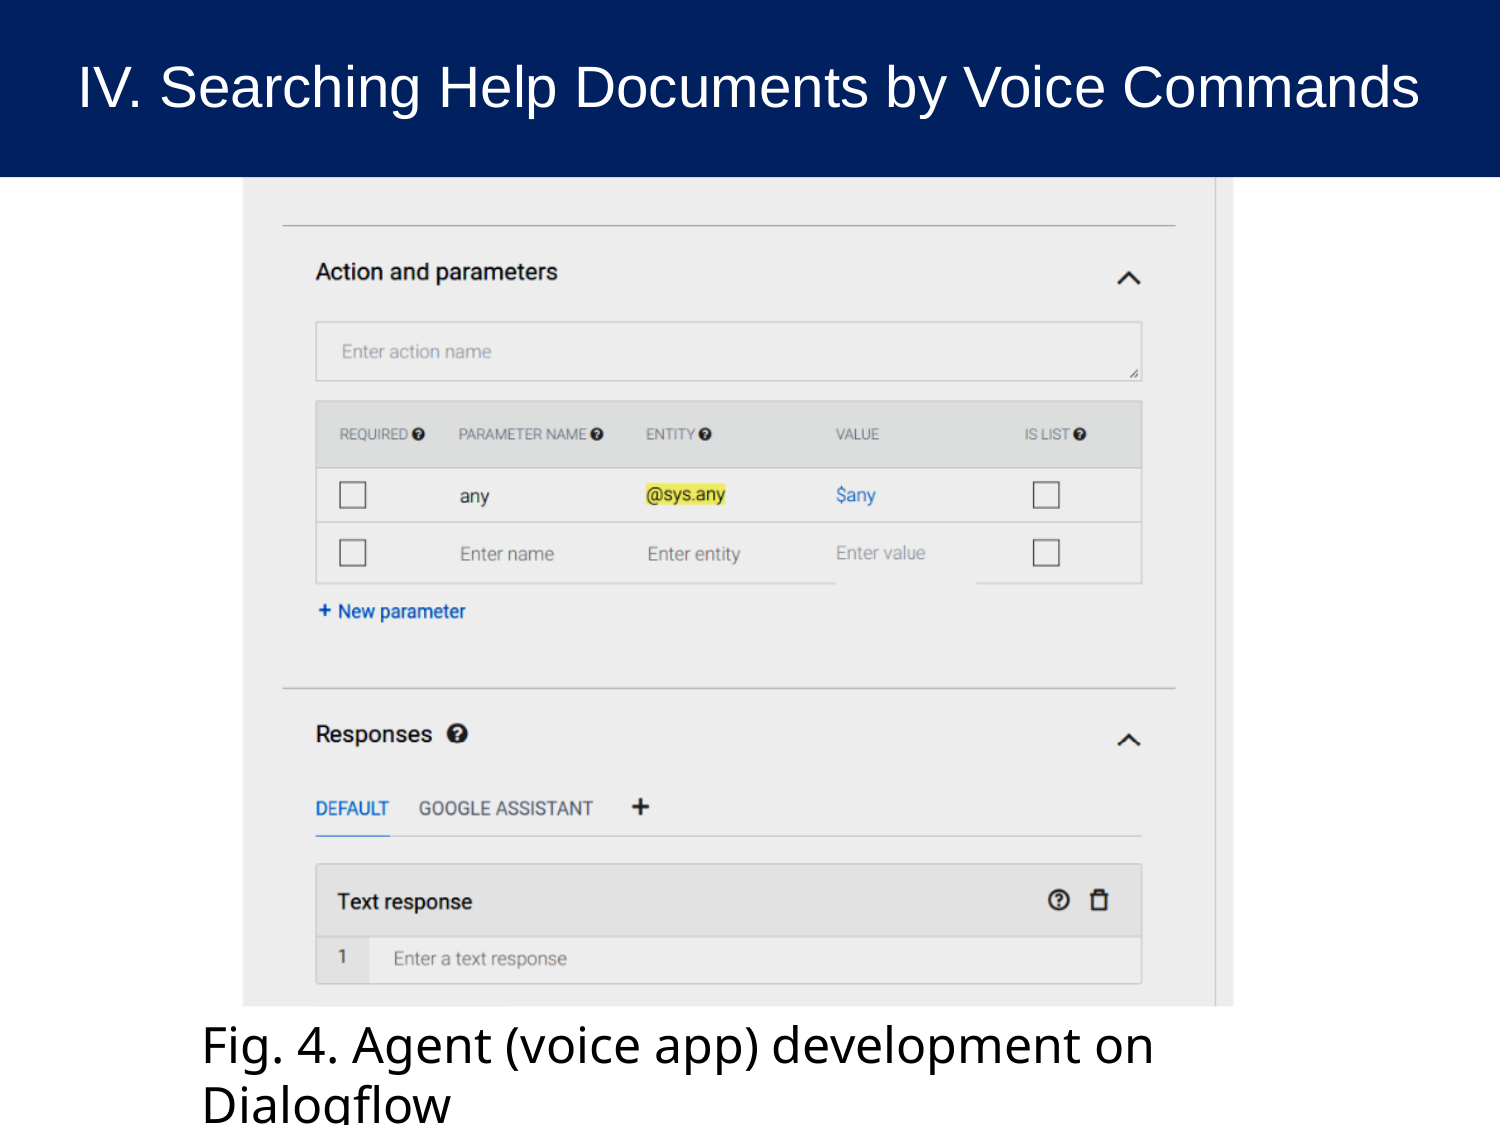

IV. Searching Help Documents by Voice Commands
Fig. 4. Agent (voice app) development on Dialogflow